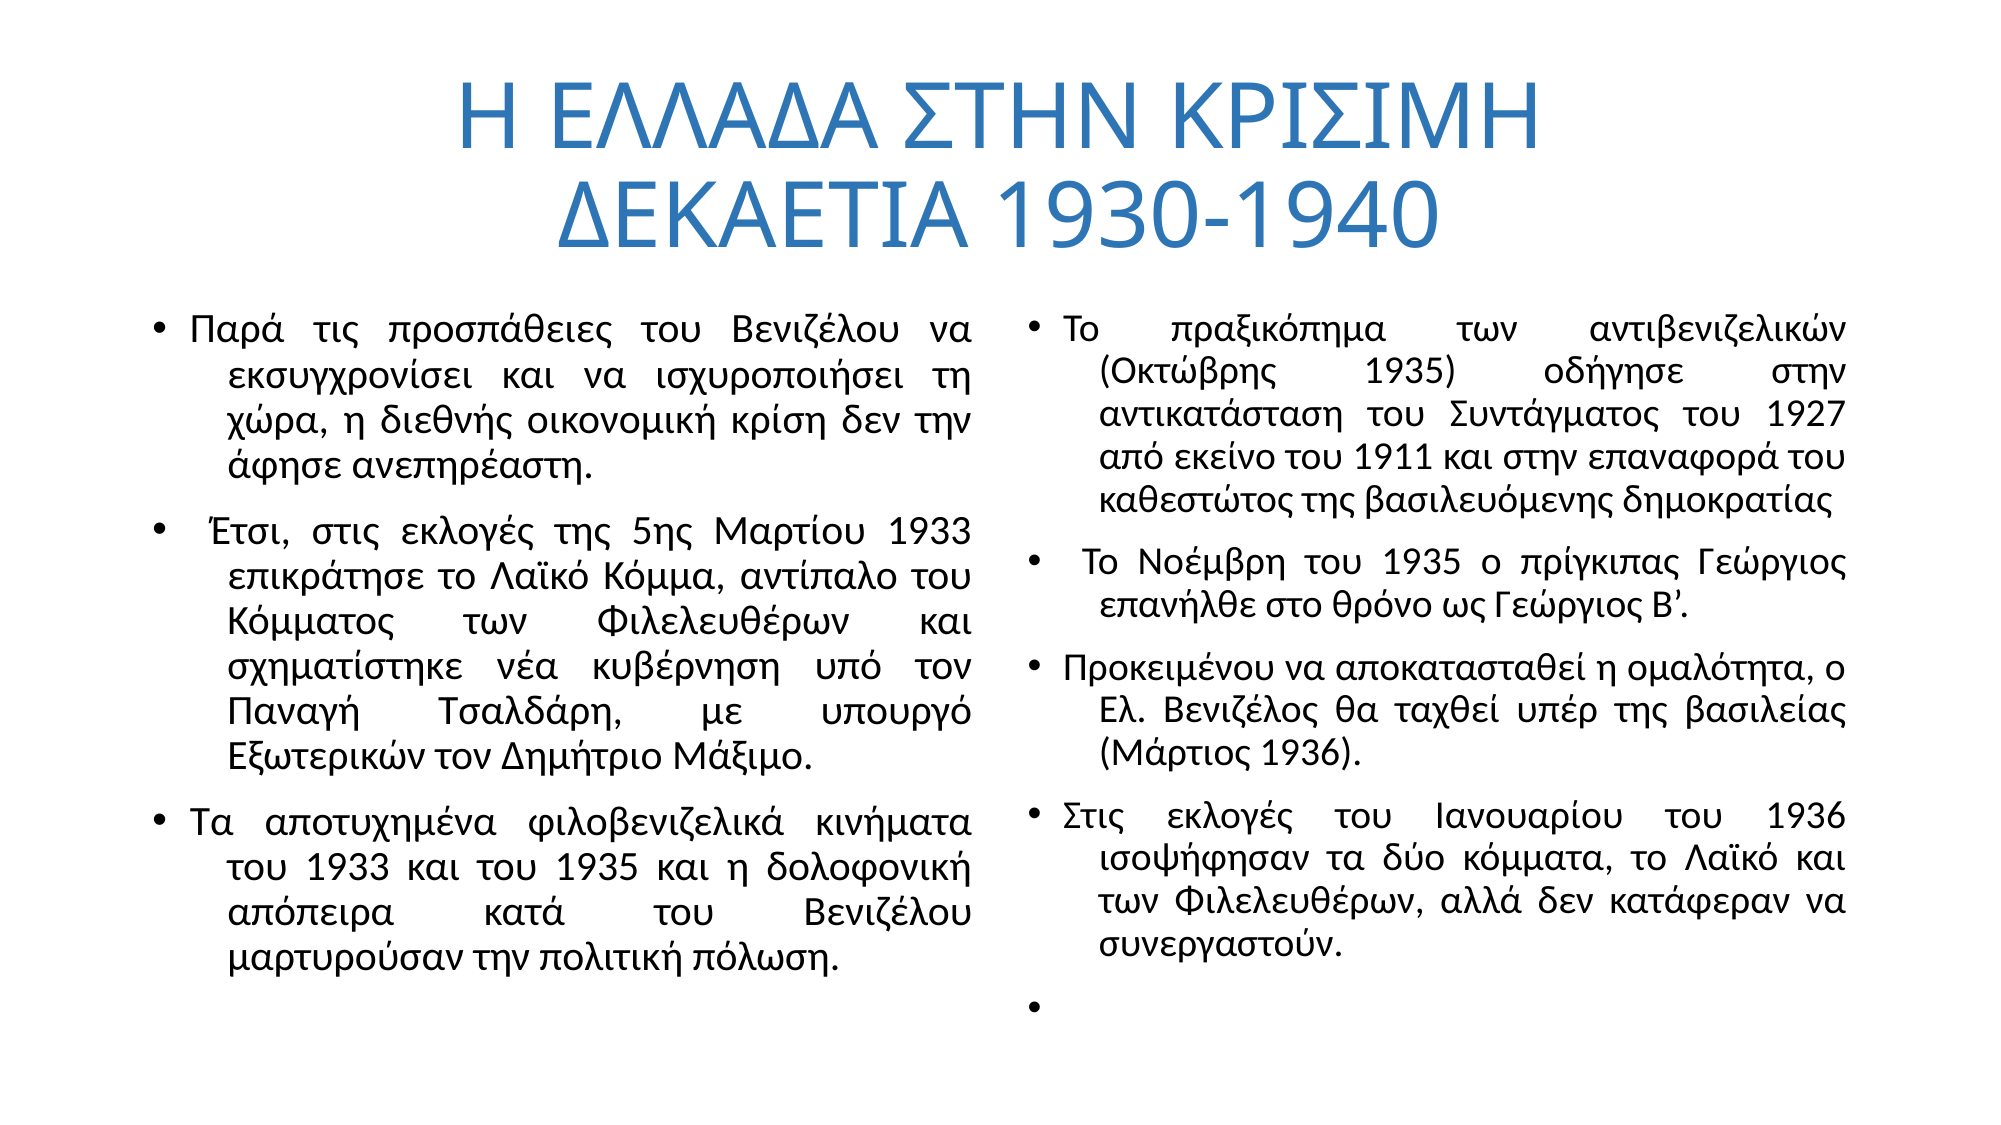

# Η ΕΛΛΑΔΑ ΣΤΗΝ ΚΡΙΣΙΜΗ ΔΕΚΑΕΤΙΑ 1930-1940
Παρά τις προσπάθειες του Βενιζέλου να εκσυγχρονίσει και να ισχυροποιήσει τη χώρα, η διεθνής οικονομική κρίση δεν την άφησε ανεπηρέαστη.
 Έτσι, στις εκλογές της 5ης Μαρτίου 1933 επικράτησε το Λαϊκό Κόμμα, αντίπαλο του Κόμματος των Φιλελευθέρων και σχηματίστηκε νέα κυβέρνηση υπό τον Παναγή Τσαλδάρη, με υπουργό Εξωτερικών τον Δημήτριο Μάξιμο.
Τα αποτυχημένα φιλοβενιζελικά κινήματα του 1933 και του 1935 και η δολοφονική απόπειρα κατά του Βενιζέλου μαρτυρούσαν την πολιτική πόλωση.
Το πραξικόπημα των αντιβενιζελικών (Οκτώβρης 1935) οδήγησε στην αντικατάσταση του Συντάγματος του 1927 από εκείνο του 1911 και στην επαναφορά του καθεστώτος της βασιλευόμενης δημοκρατίας
 Το Νοέμβρη του 1935 ο πρίγκιπας Γεώργιος επανήλθε στο θρόνο ως Γεώργιος Β’.
Προκειμένου να αποκατασταθεί η ομαλότητα, ο Ελ. Βενιζέλος θα ταχθεί υπέρ της βασιλείας (Μάρτιος 1936).
Στις εκλογές του Ιανουαρίου του 1936 ισοψήφησαν τα δύο κόμματα, το Λαϊκό και των Φιλελευθέρων, αλλά δεν κατάφεραν να συνεργαστούν.